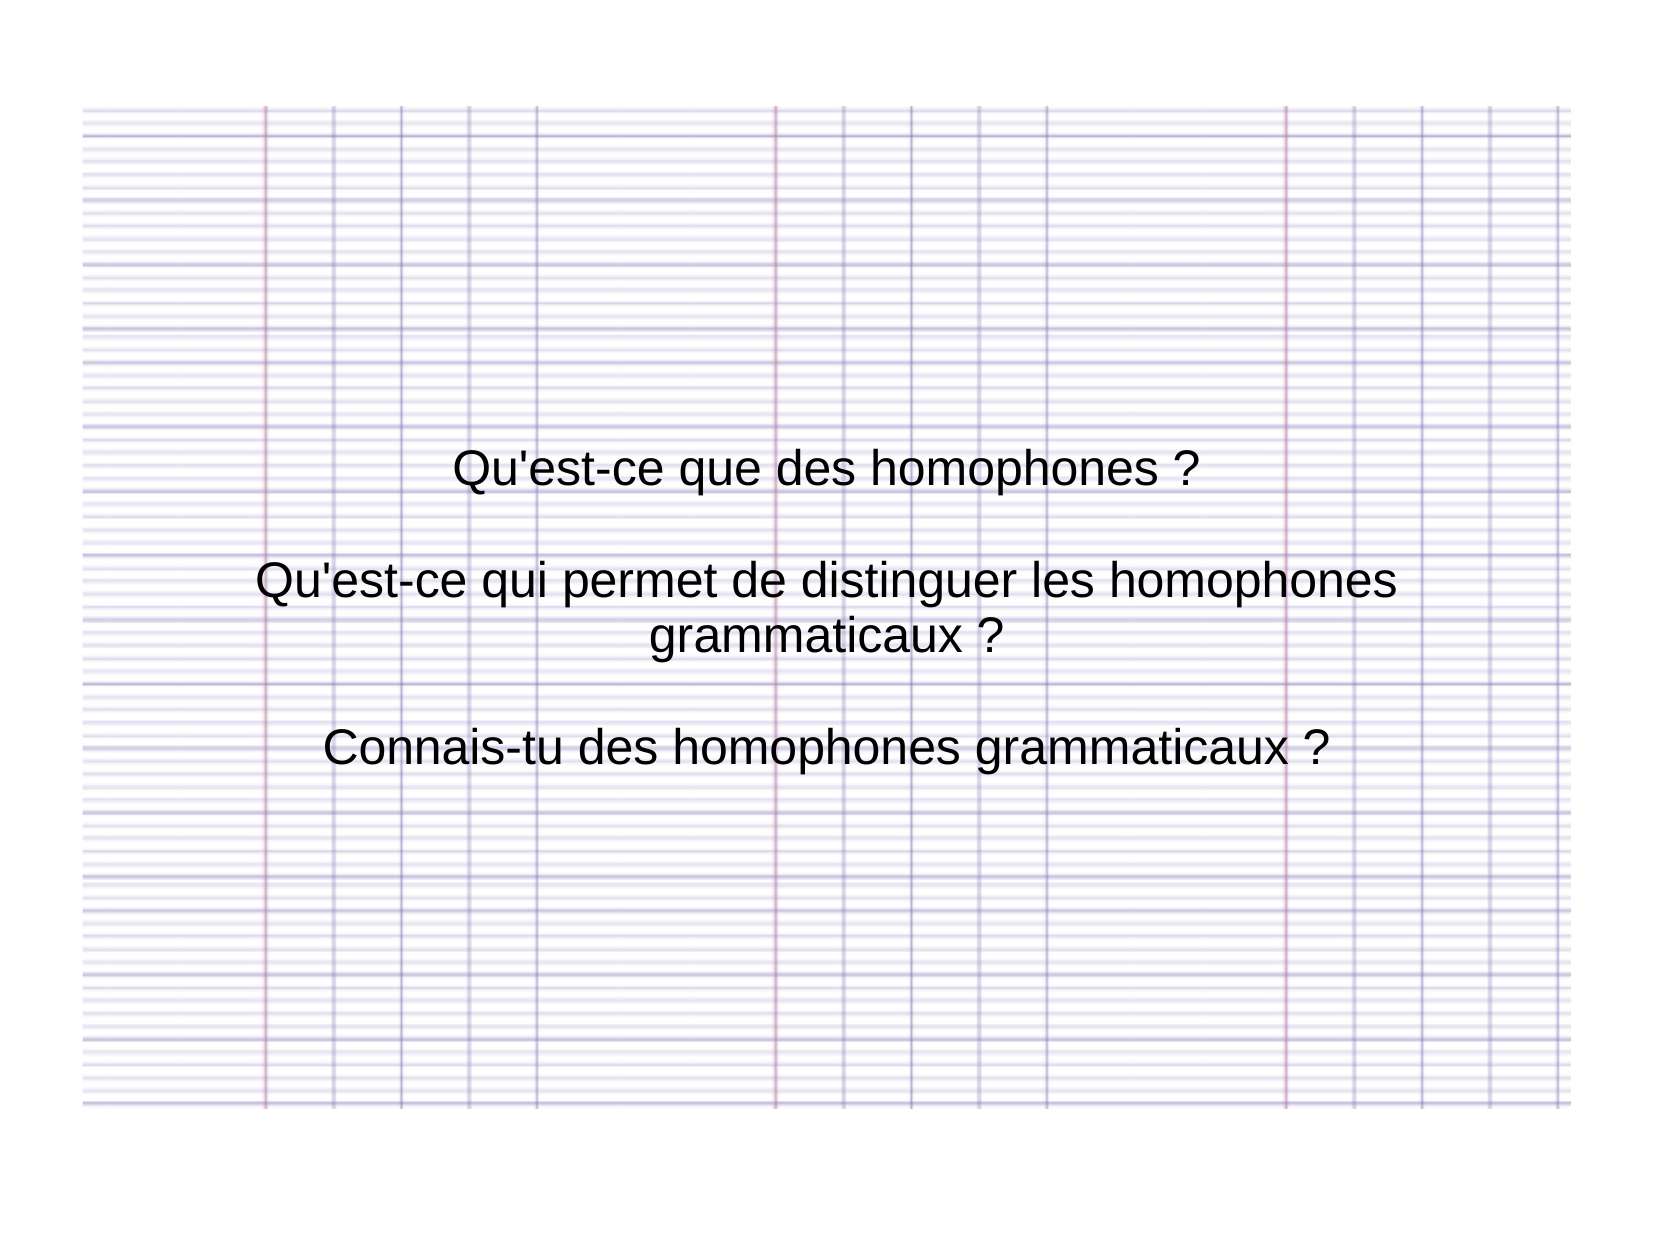

# Qu'est-ce que des homophones ?
Qu'est-ce qui permet de distinguer les homophones grammaticaux ?
Connais-tu des homophones grammaticaux ?